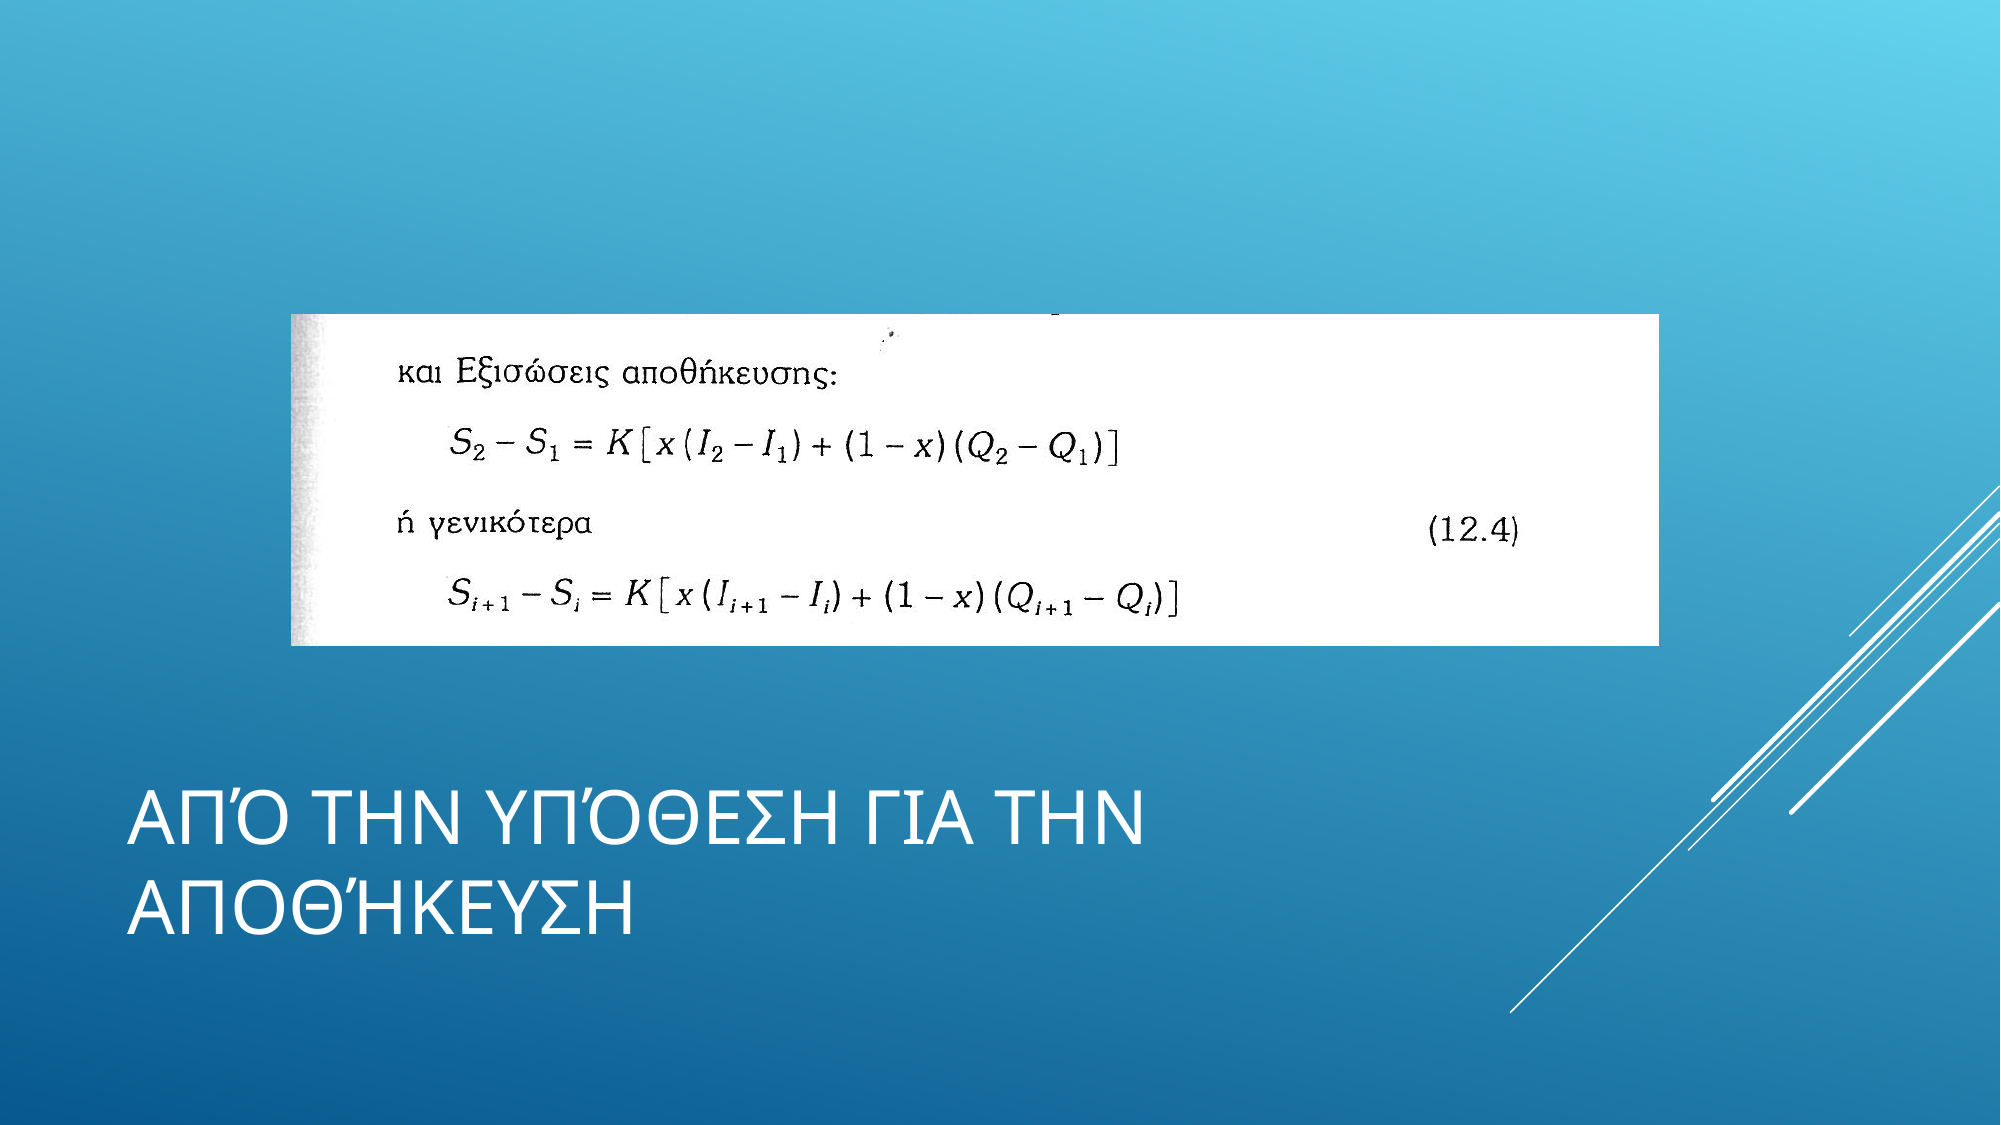

# Από την υπόθεση για την αποθήκευση